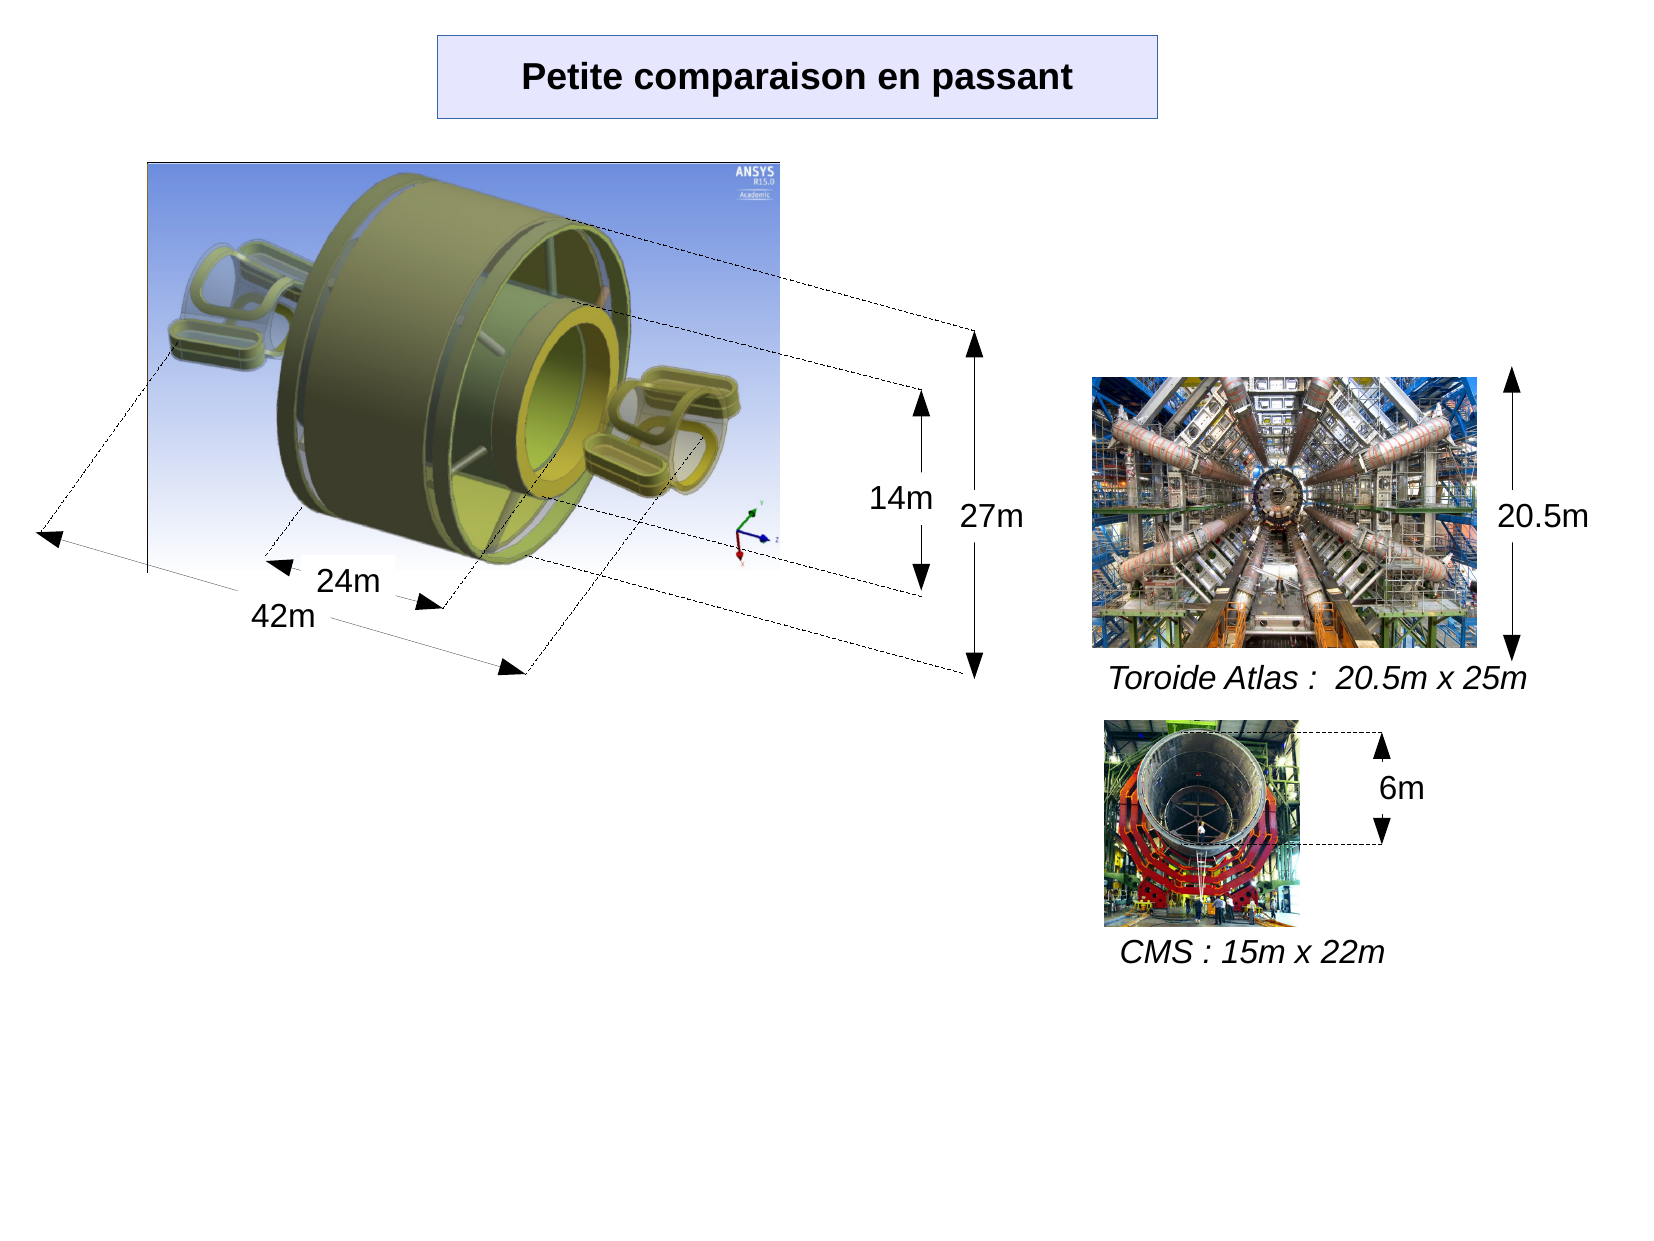

Petite comparaison en passant
14m
27m
20.5m
24m
42m
Toroide Atlas : 20.5m x 25m
6m
CMS : 15m x 22m